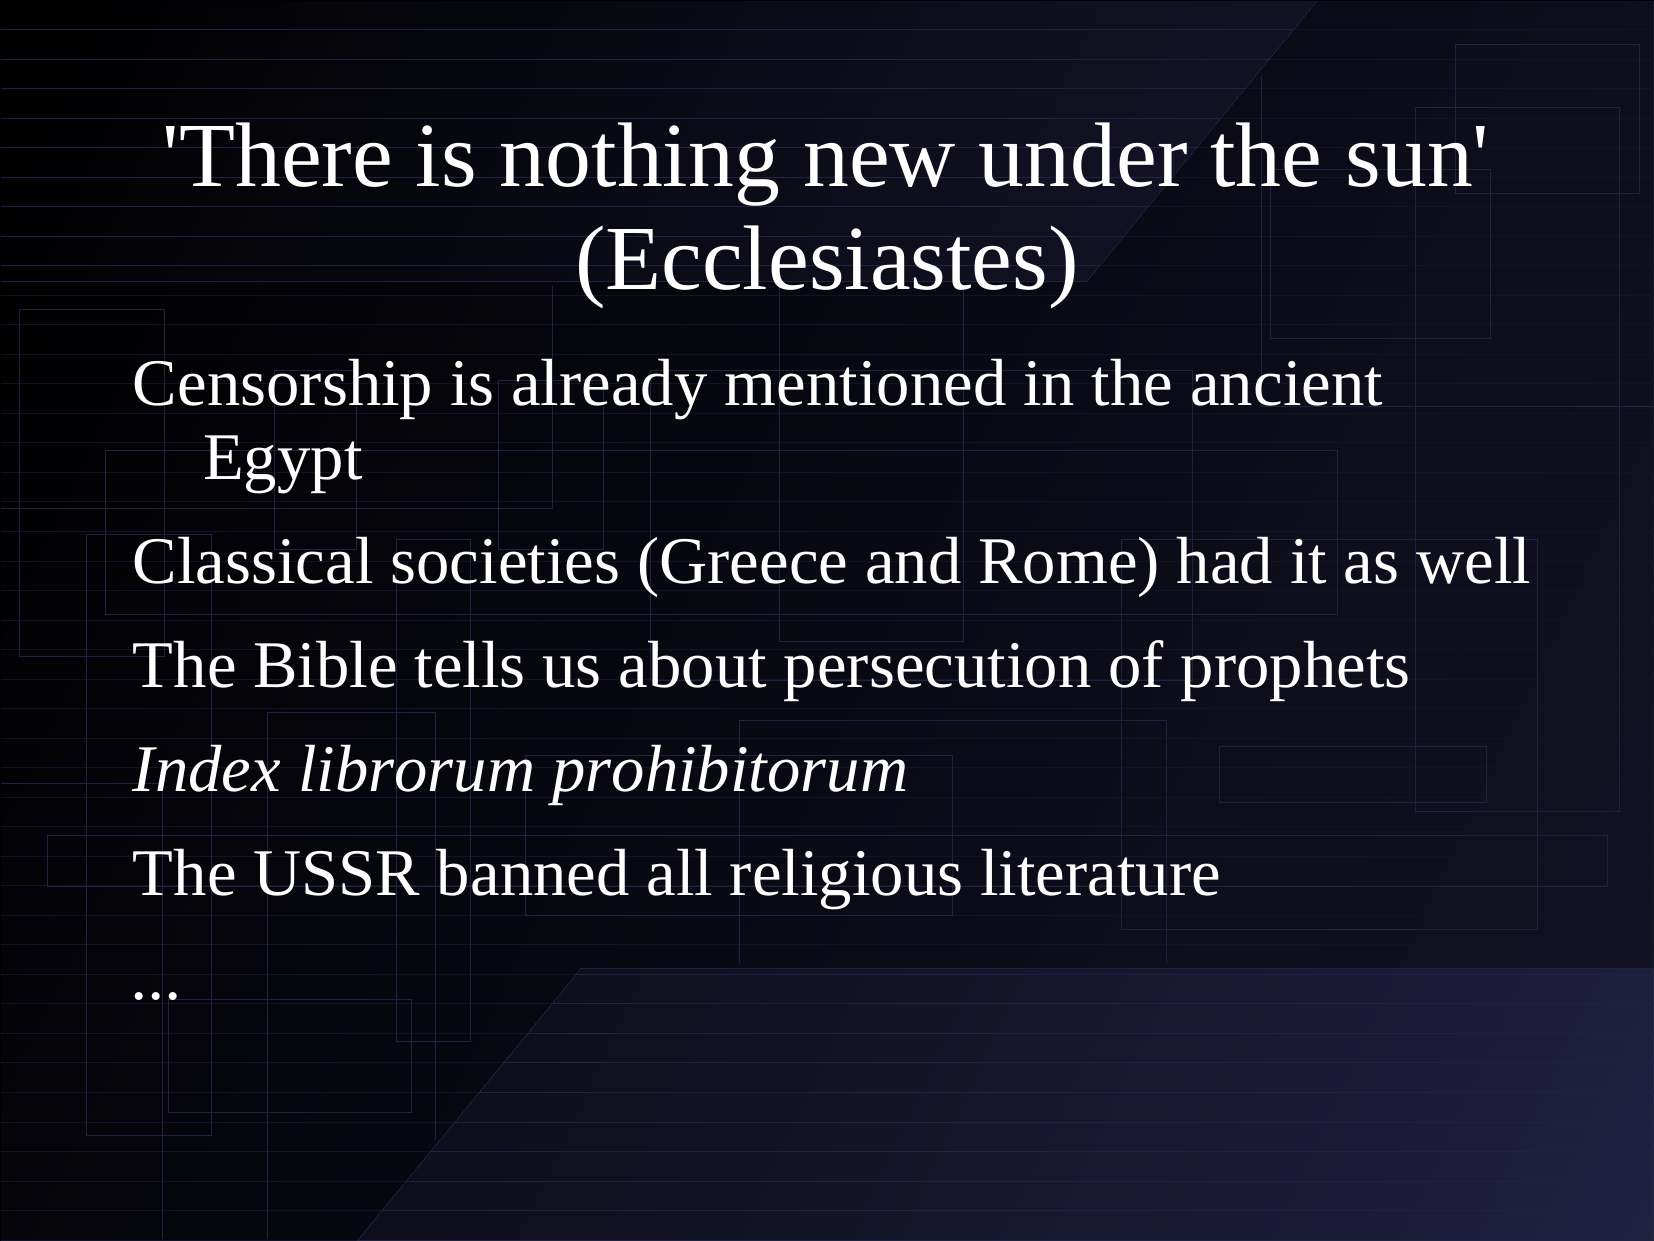

# 'There is nothing new under the sun' (Ecclesiastes)
Censorship is already mentioned in the ancient Egypt
Classical societies (Greece and Rome) had it as well
The Bible tells us about persecution of prophets
Index librorum prohibitorum
The USSR banned all religious literature
...